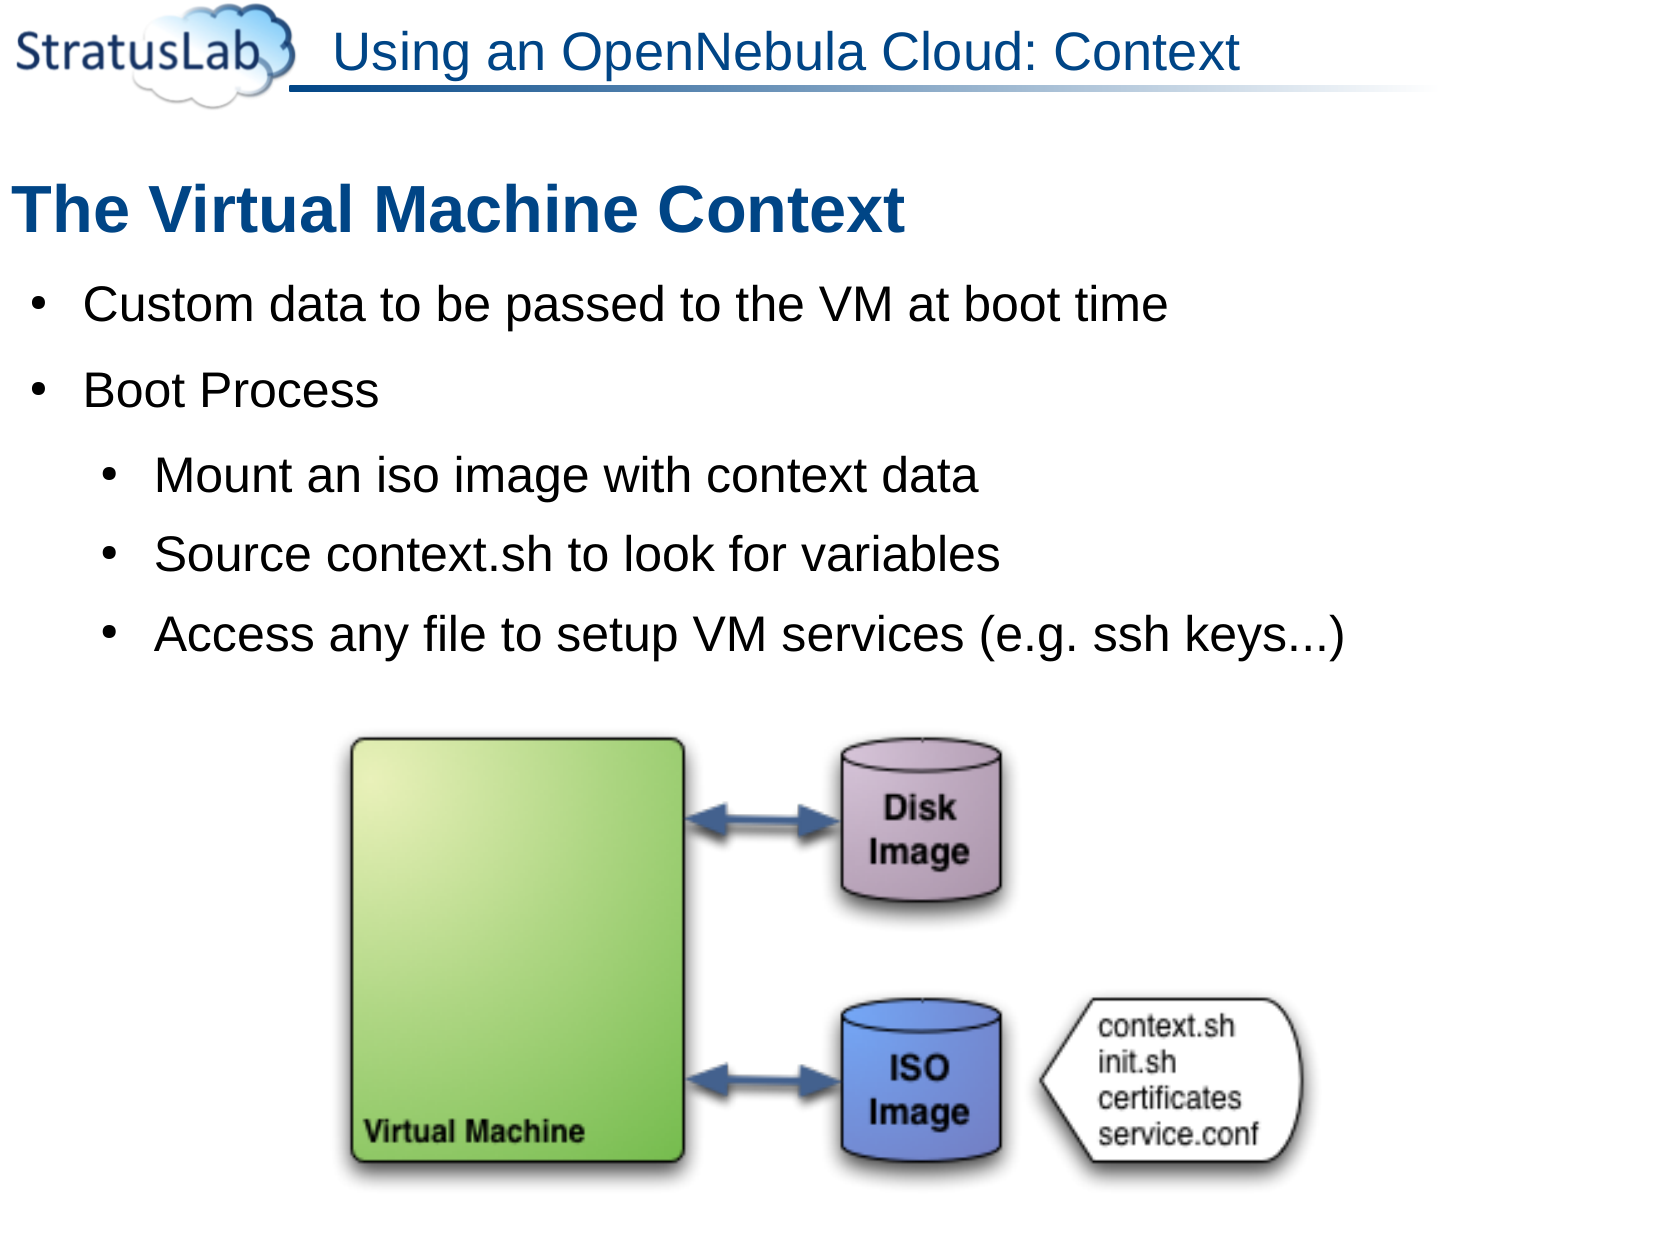

Using an OpenNebula Cloud: Context
# The Virtual Machine Context
Custom data to be passed to the VM at boot time
Boot Process
Mount an iso image with context data
Source context.sh to look for variables
Access any file to setup VM services (e.g. ssh keys...)